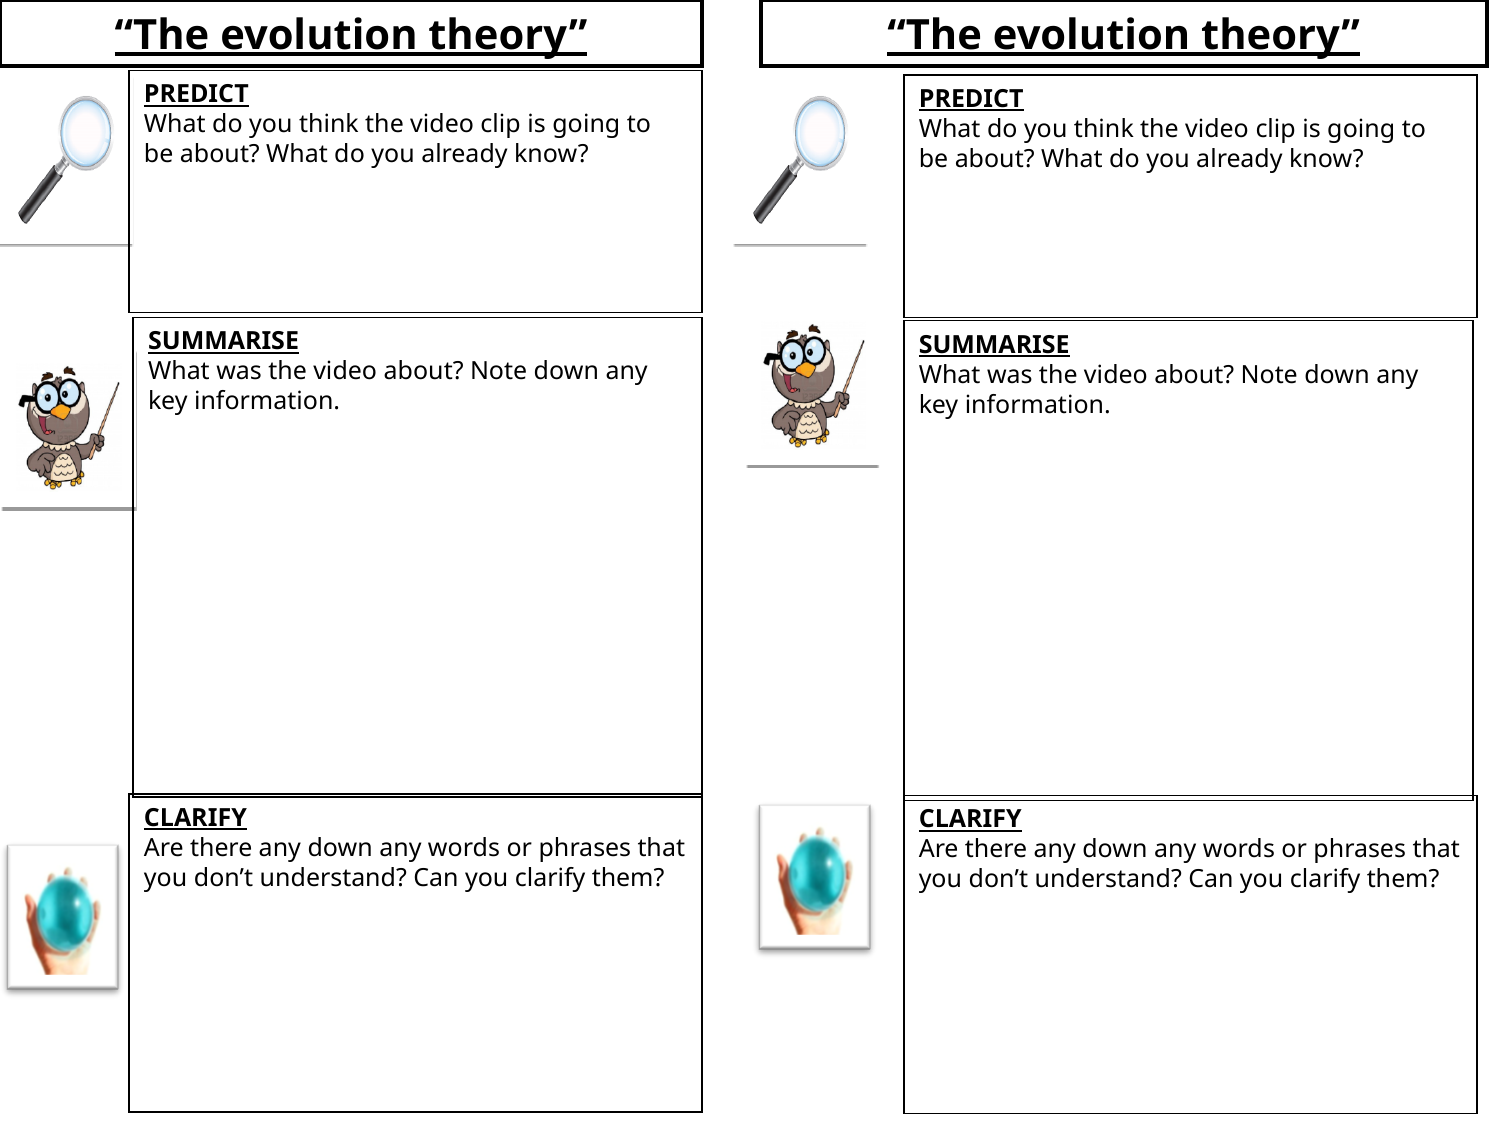

“The evolution theory”
“The evolution theory”
PREDICT
What do you think the video clip is going to be about? What do you already know?
PREDICT
What do you think the video clip is going to be about? What do you already know?
SUMMARISE
What was the video about? Note down any key information.
SUMMARISE
What was the video about? Note down any key information.
CLARIFY
Are there any down any words or phrases that you don’t understand? Can you clarify them?
CLARIFY
Are there any down any words or phrases that you don’t understand? Can you clarify them?